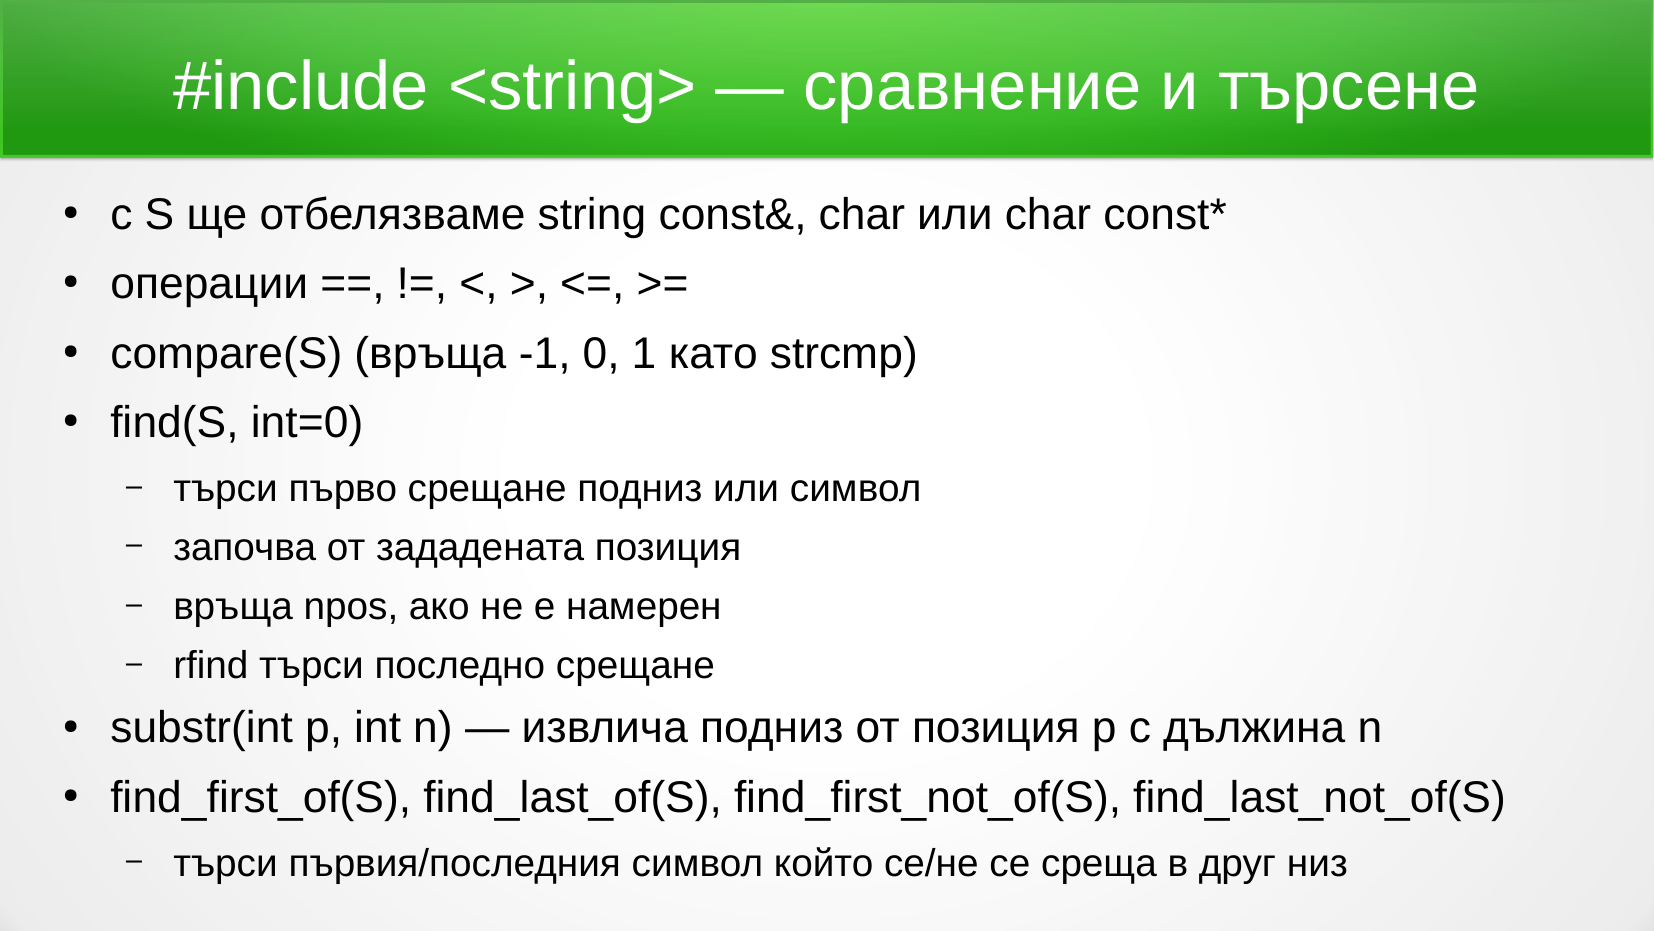

# #include <string> — сравнение и търсене
с S ще отбелязваме string const&, char или char const*
операции ==, !=, <, >, <=, >=
compare(S) (връща -1, 0, 1 като strcmp)
find(S, int=0)
търси първо срещане подниз или символ
започва от зададената позиция
връща npos, ако не е намерен
rfind търси последно срещане
substr(int p, int n) — извлича подниз от позиция p с дължина n
find_first_of(S), find_last_of(S), find_first_not_of(S), find_last_not_of(S)
търси първия/последния символ който се/не се среща в друг низ